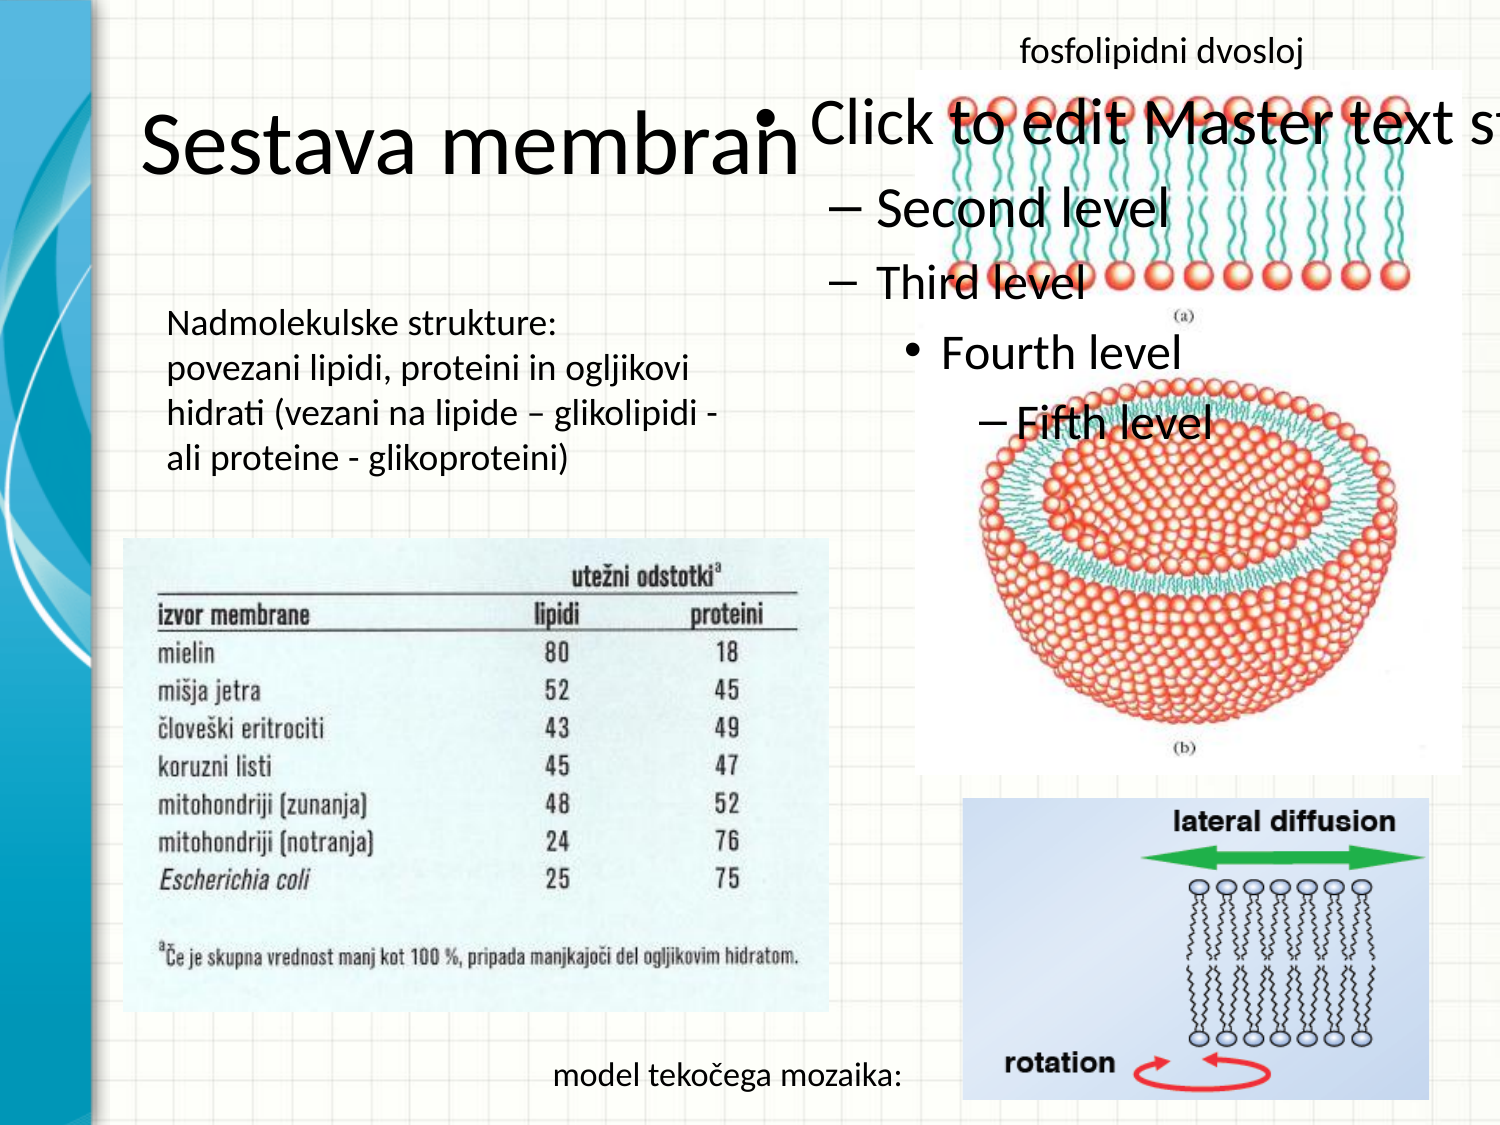

fosfolipidni dvosloj
# Sestava membran
Click to edit Master text styles
Second level
Third level
Fourth level
Fifth level
Nadmolekulske strukture:
povezani lipidi, proteini in ogljikovi hidrati (vezani na lipide – glikolipidi - ali proteine - glikoproteini)
model tekočega mozaika: